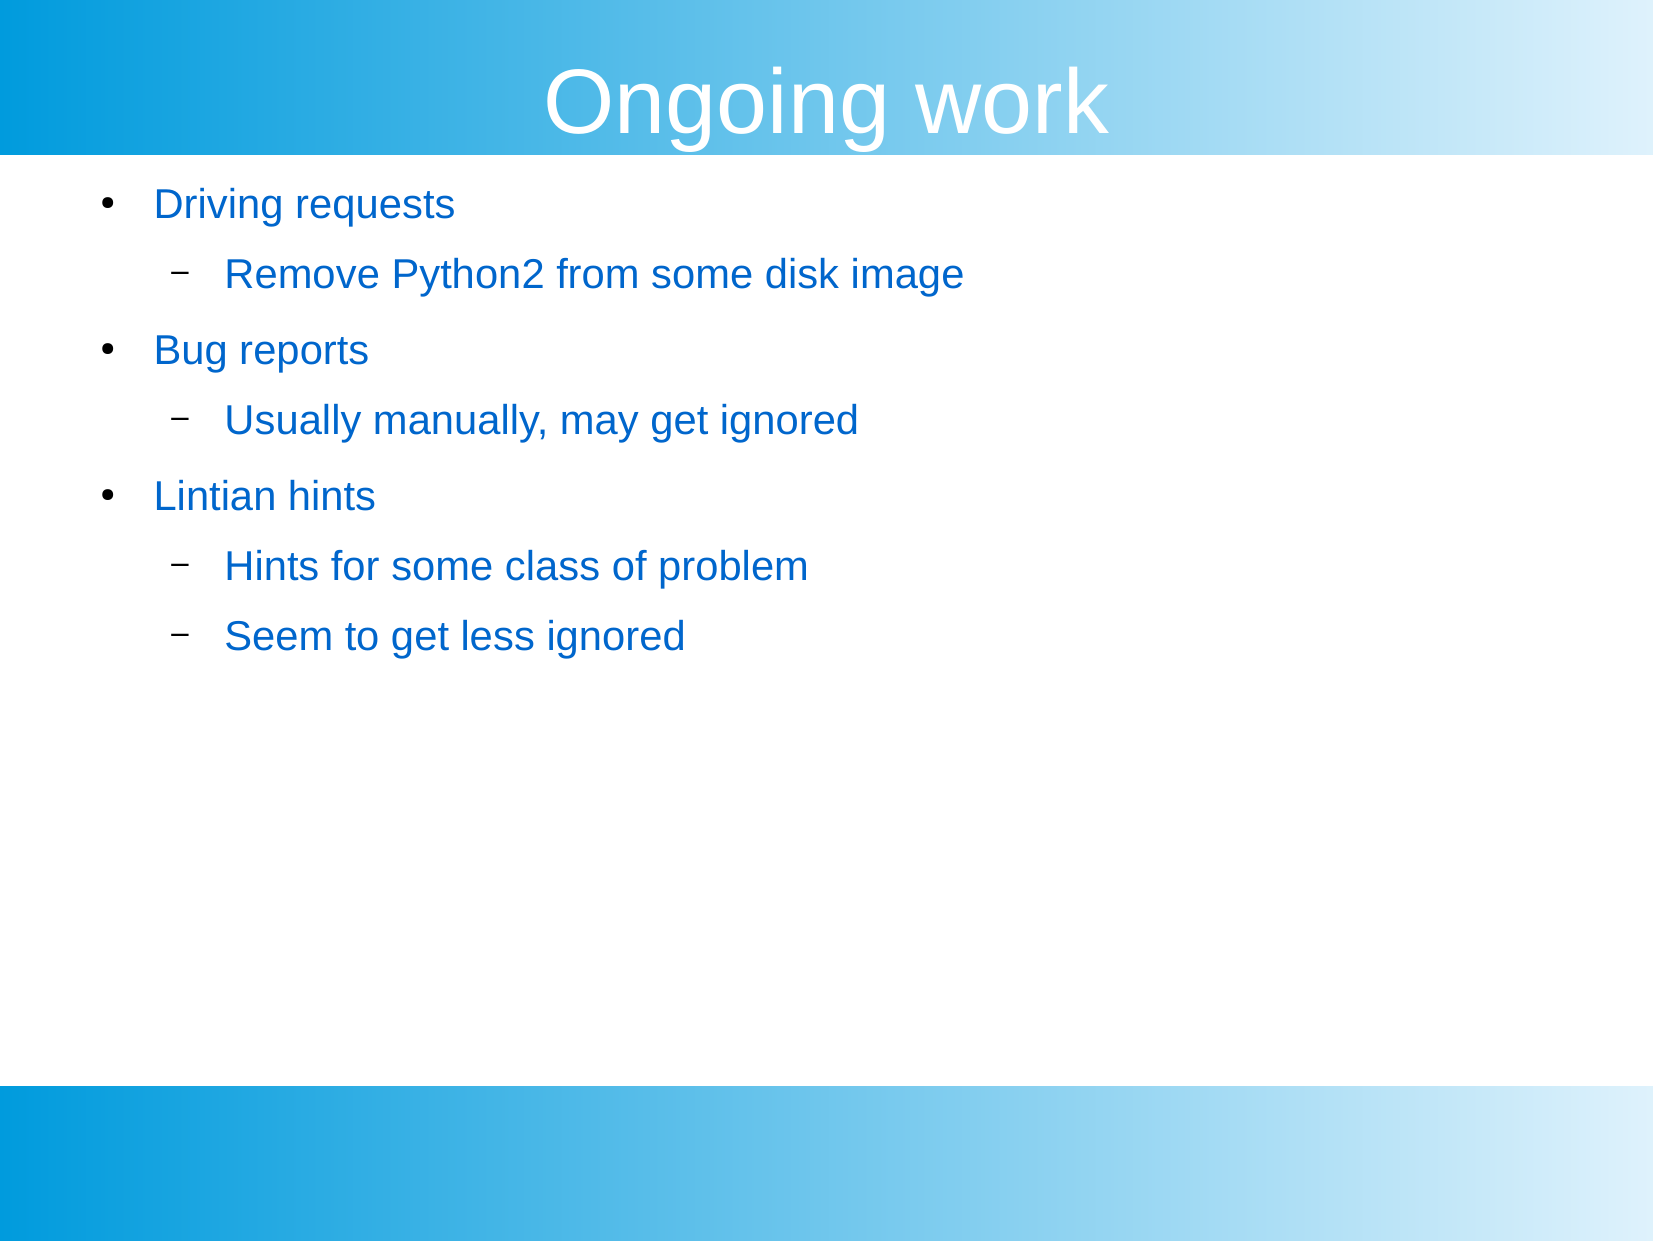

# Ongoing work
Driving requests
Remove Python2 from some disk image
Bug reports
Usually manually, may get ignored
Lintian hints
Hints for some class of problem
Seem to get less ignored